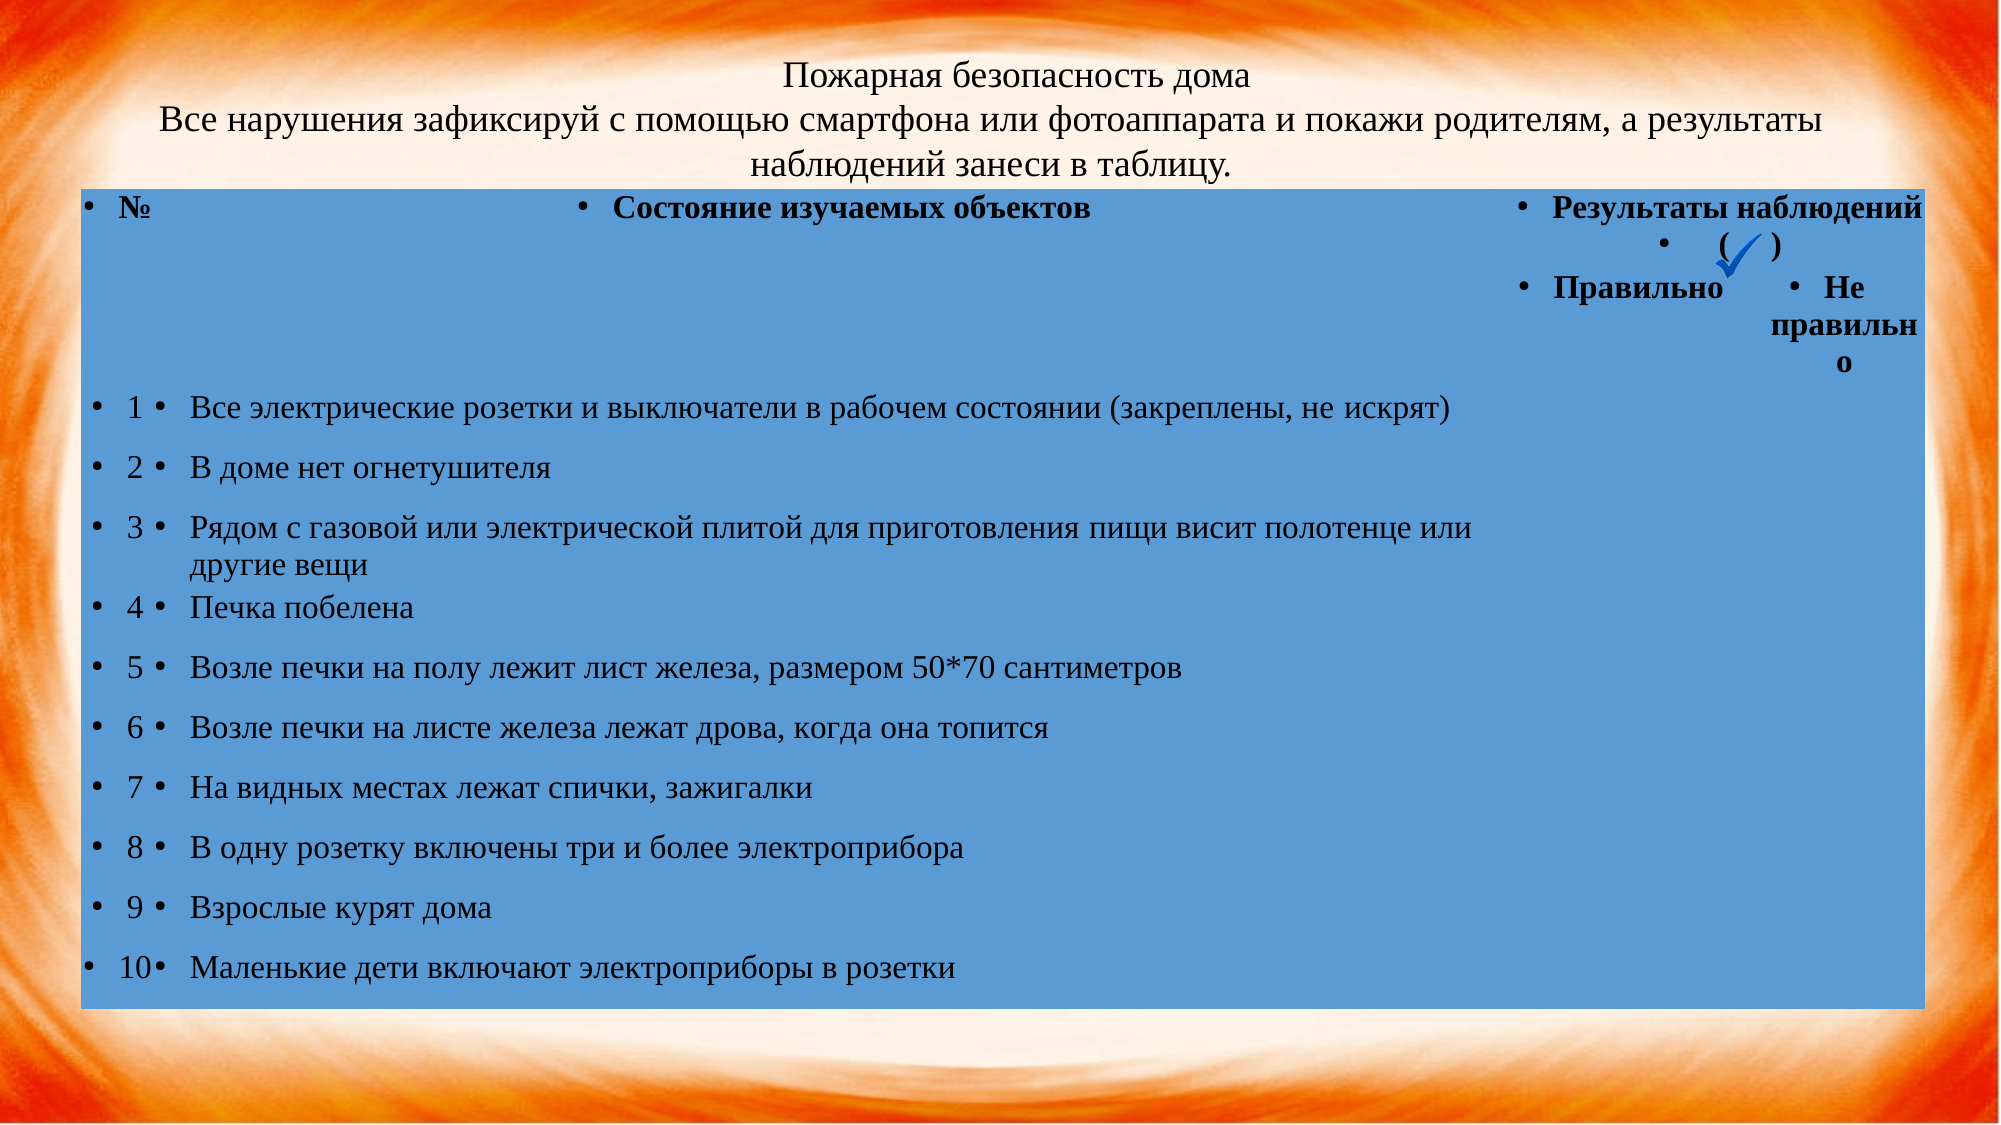

Пожарная безопасность дома
Все нарушения зафиксируй с помощью смартфона или фотоаппарата и покажи родителям, а результаты наблюдений занеси в таблицу.
| № | Состояние изучаемых объектов | Результаты наблюдений ( ) | |
| --- | --- | --- | --- |
| | | Правильно | Не правильно |
| 1 | Все электрические розетки и выключатели в рабочем состоянии (закреплены, не искрят) | | |
| 2 | В доме нет огнетушителя | | |
| 3 | Рядом с газовой или электрической плитой для приготовления пищи висит полотенце или другие вещи | | |
| 4 | Печка побелена | | |
| 5 | Возле печки на полу лежит лист железа, размером 50\*70 сантиметров | | |
| 6 | Возле печки на листе железа лежат дрова, когда она топится | | |
| 7 | На видных местах лежат спички, зажигалки | | |
| 8 | В одну розетку включены три и более электроприбора | | |
| 9 | Взрослые курят дома | | |
| 10 | Маленькие дети включают электроприборы в розетки | | |